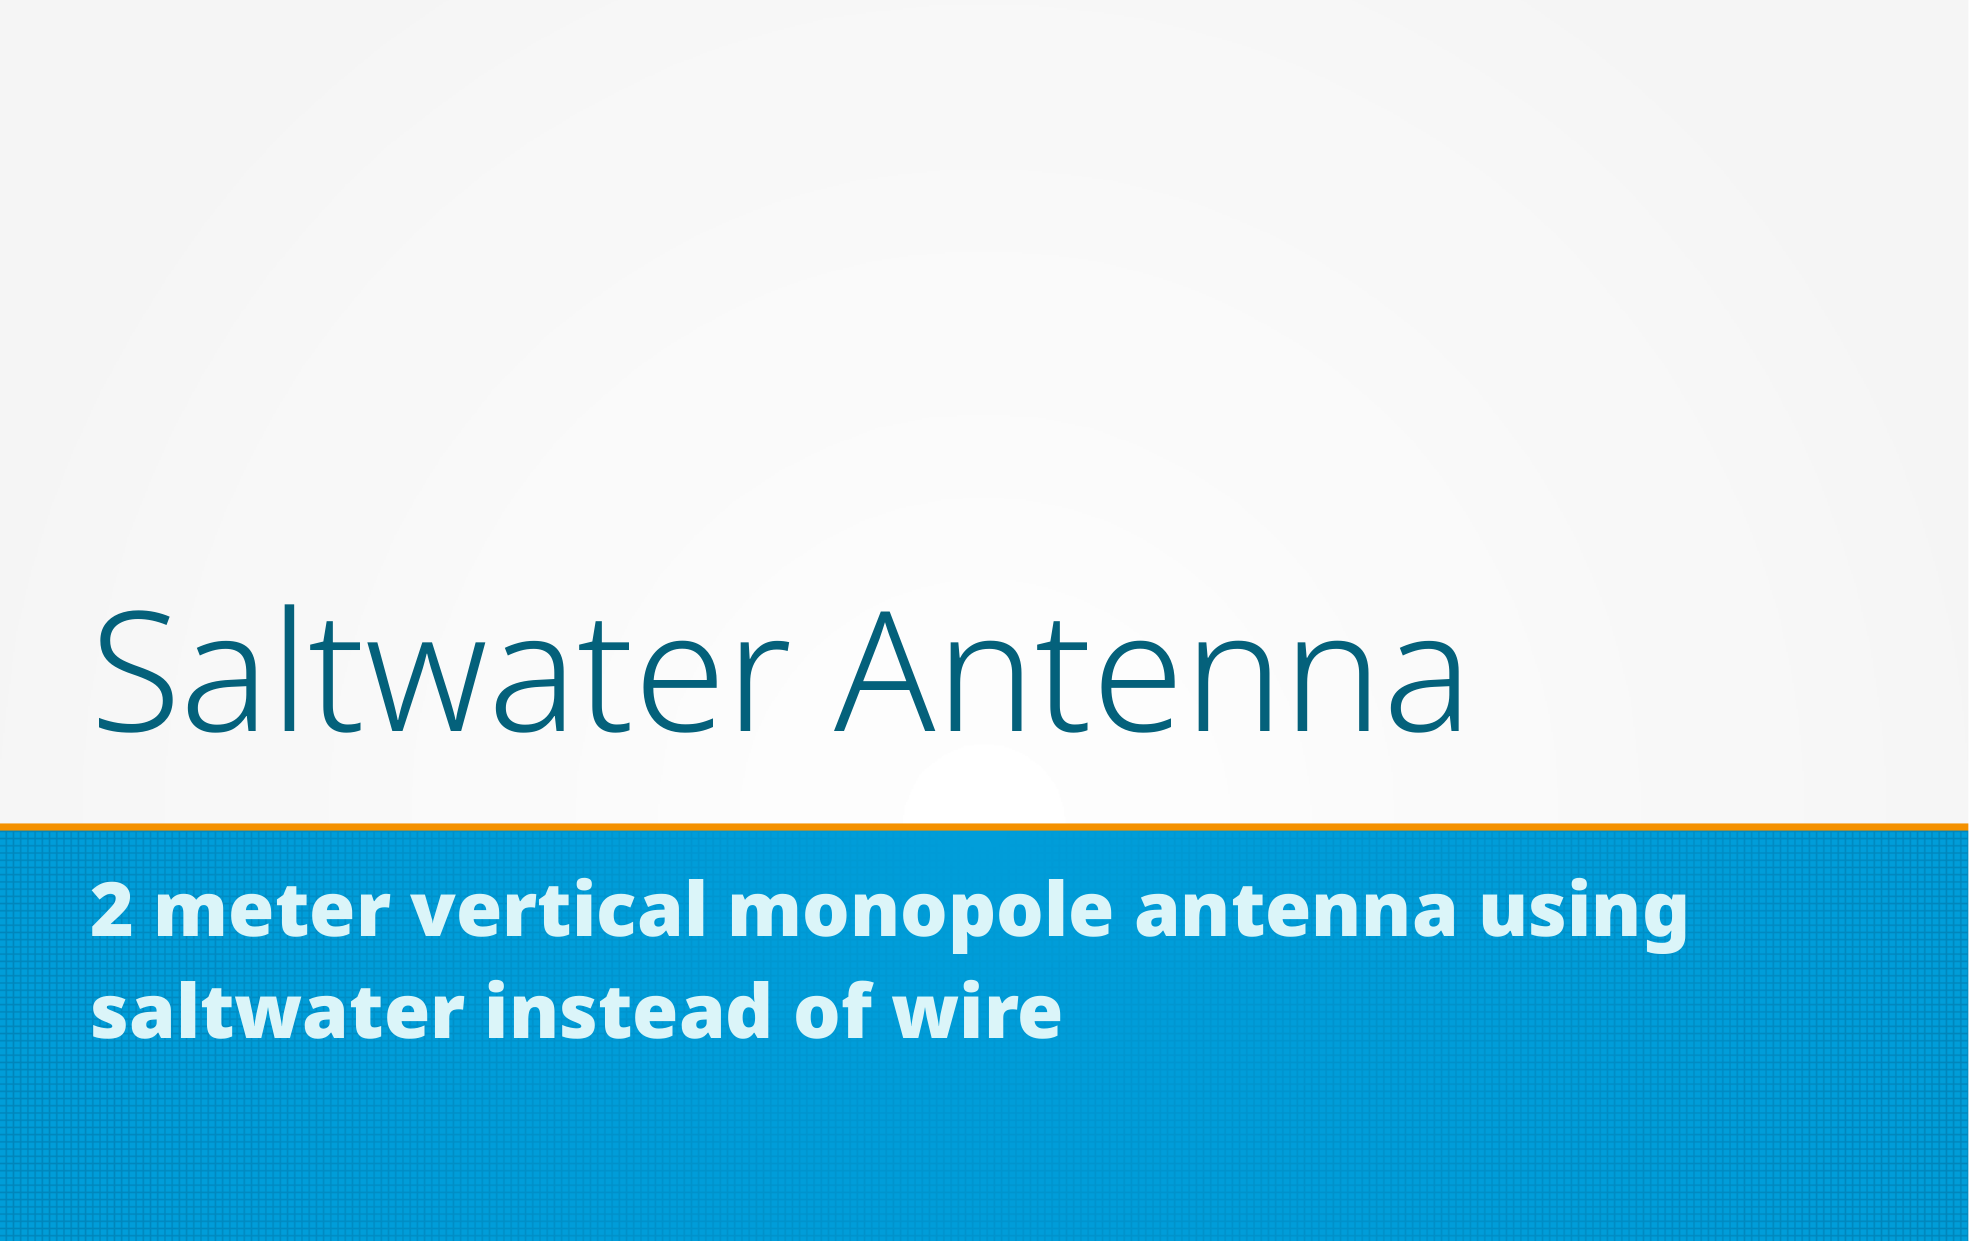

# Saltwater Antenna
2 meter vertical monopole antenna using saltwater instead of wire